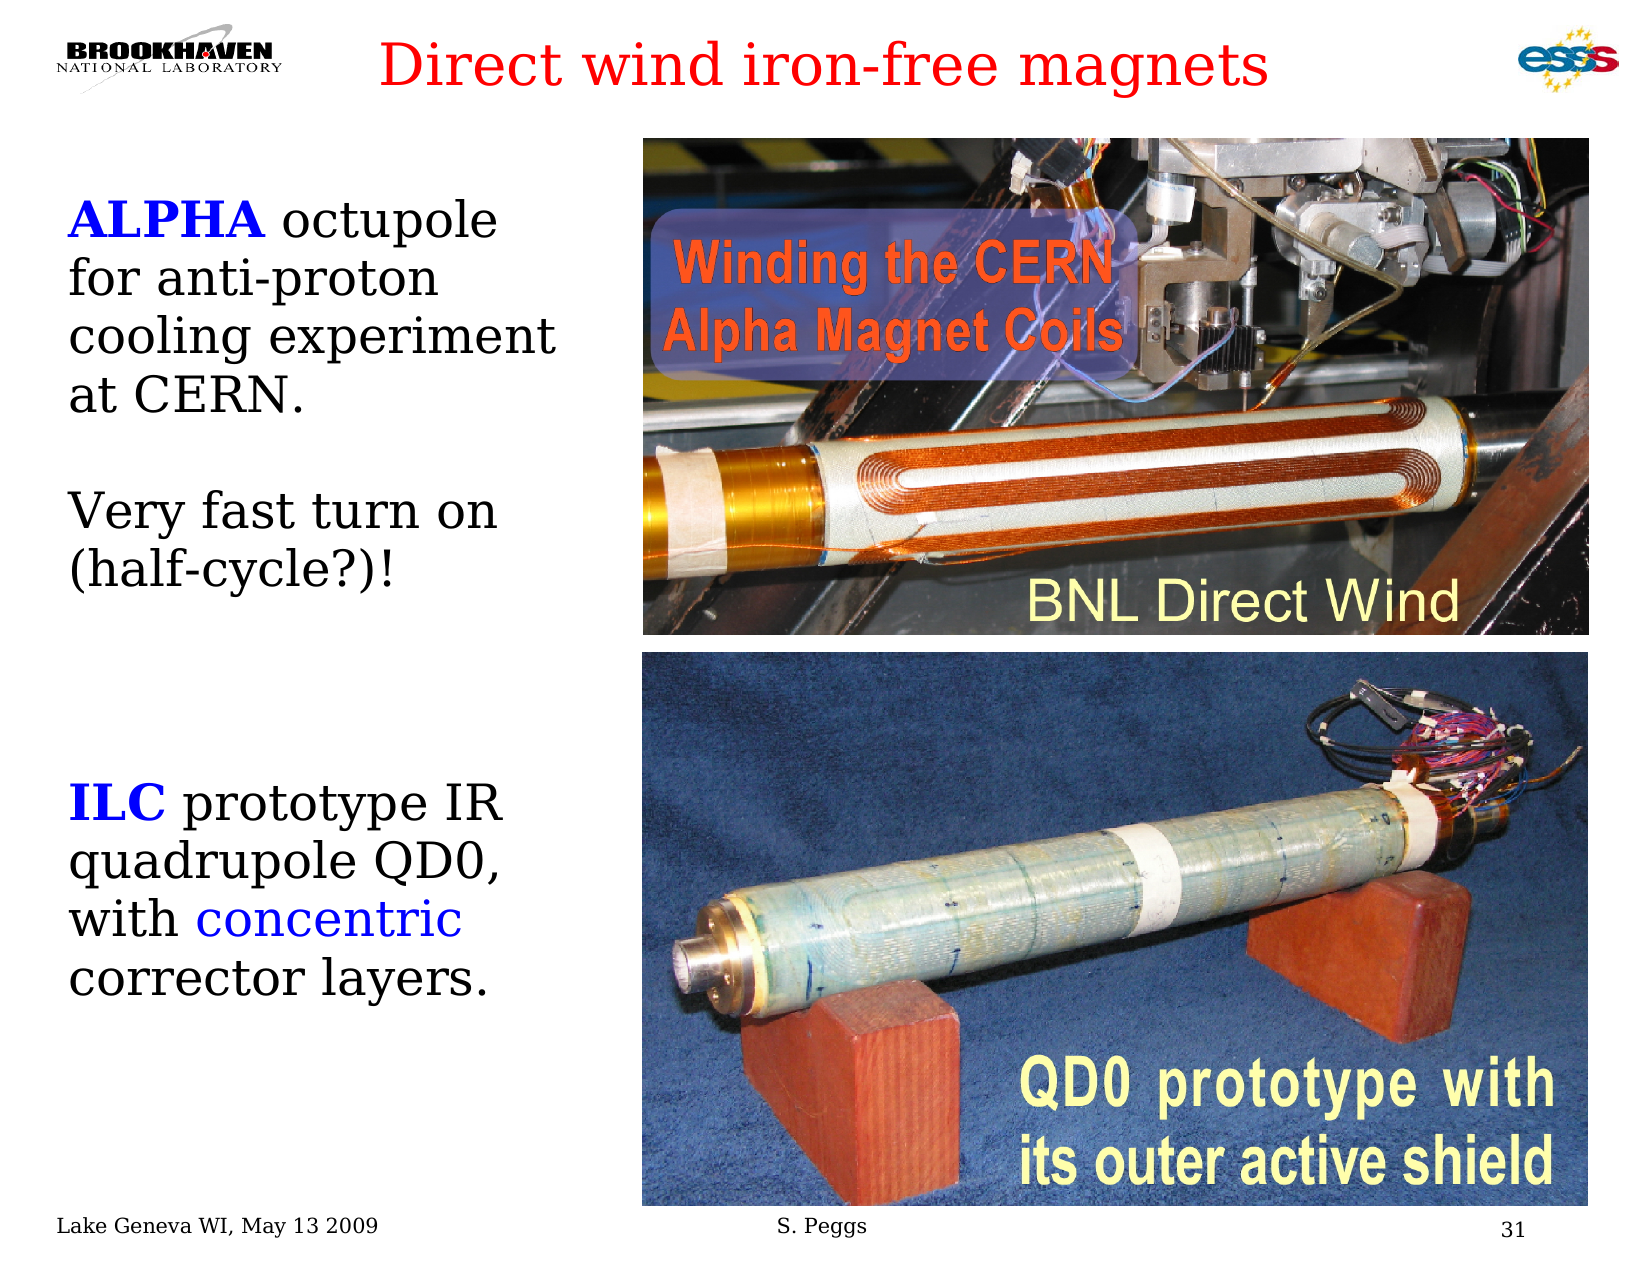

Direct wind iron-free magnets
ALPHA octupole for anti-proton cooling experiment at CERN.
Very fast turn on (half-cycle?)!
ILC prototype IR quadrupole QD0, with concentric corrector layers.